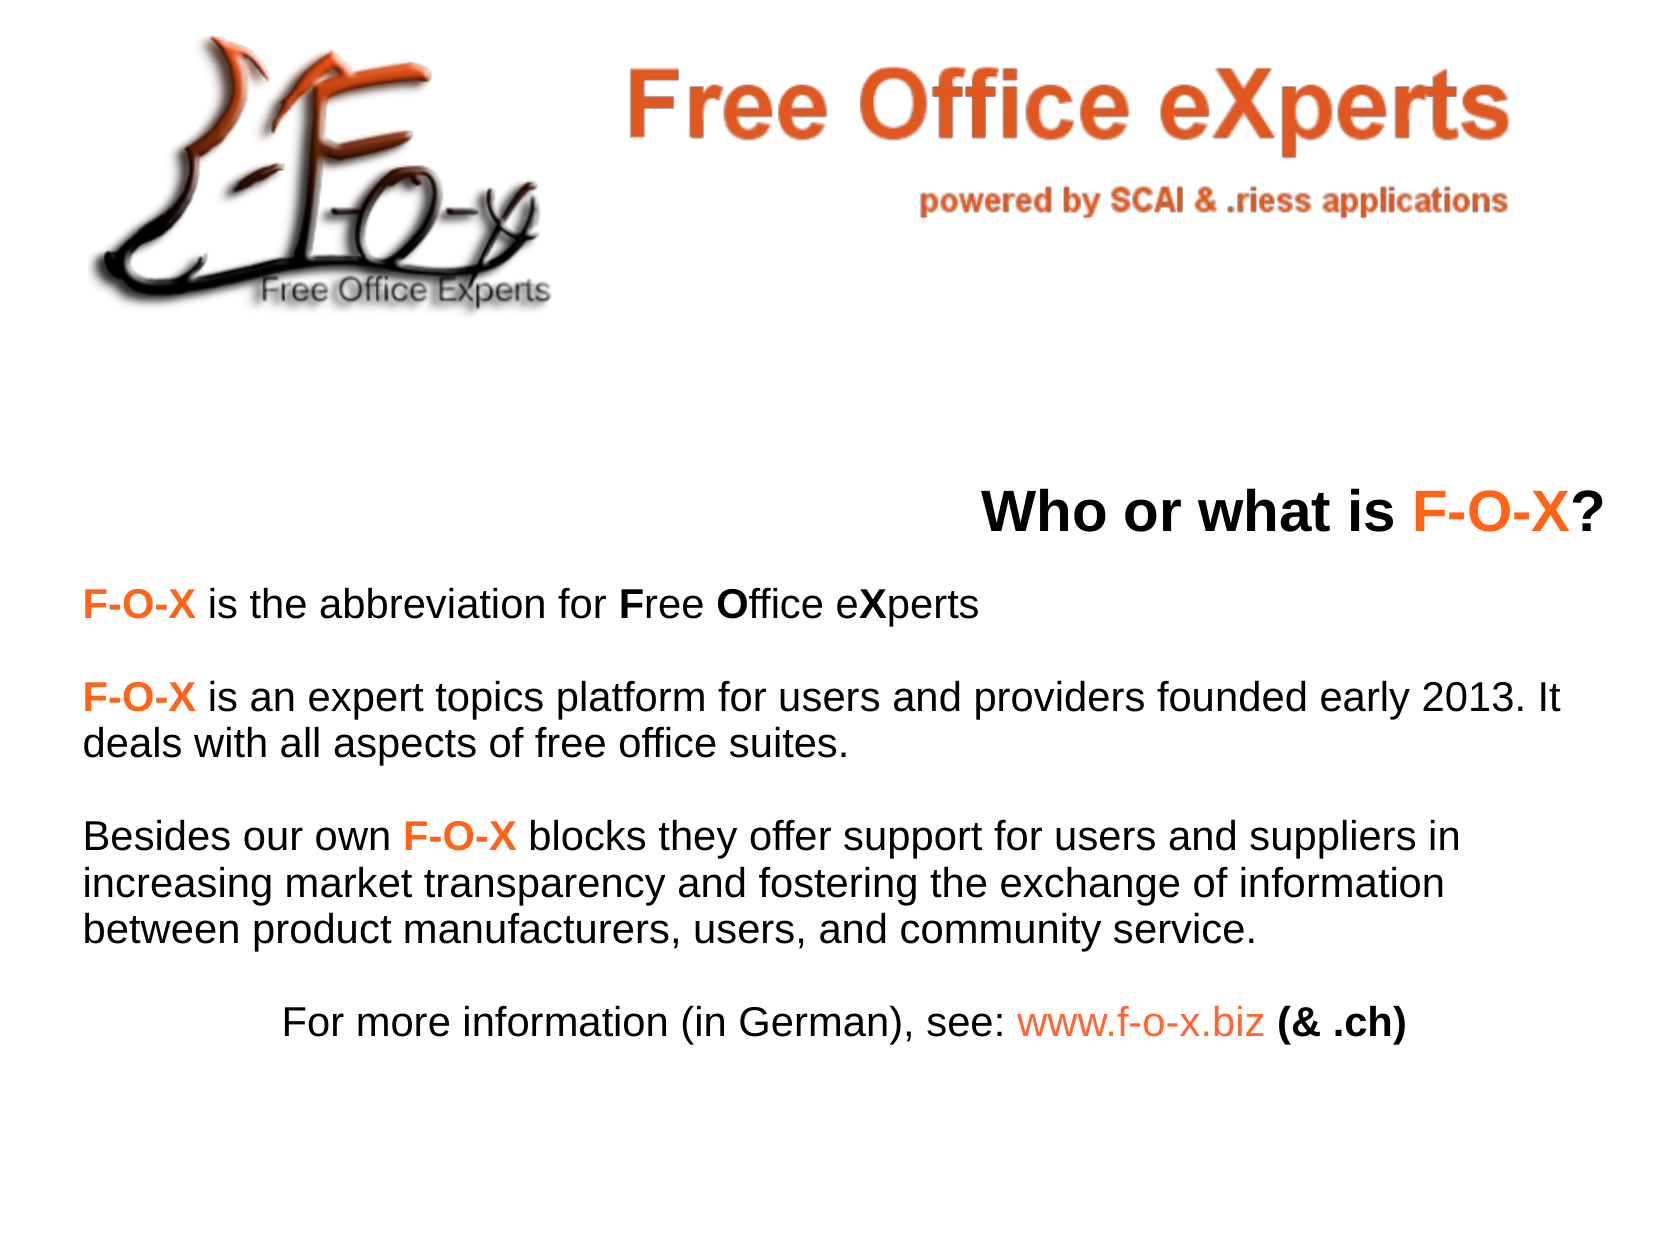

# Who or what is F-O-X?
F-O-X is the abbreviation for Free Office eXperts
F-O-X is an expert topics platform for users and providers founded early 2013. It deals with all aspects of free office suites.
Besides our own F-O-X blocks they offer support for users and suppliers in increasing market transparency and fostering the exchange of information between product manufacturers, users, and community service.
For more information (in German), see: www.f-o-x.biz (& .ch)